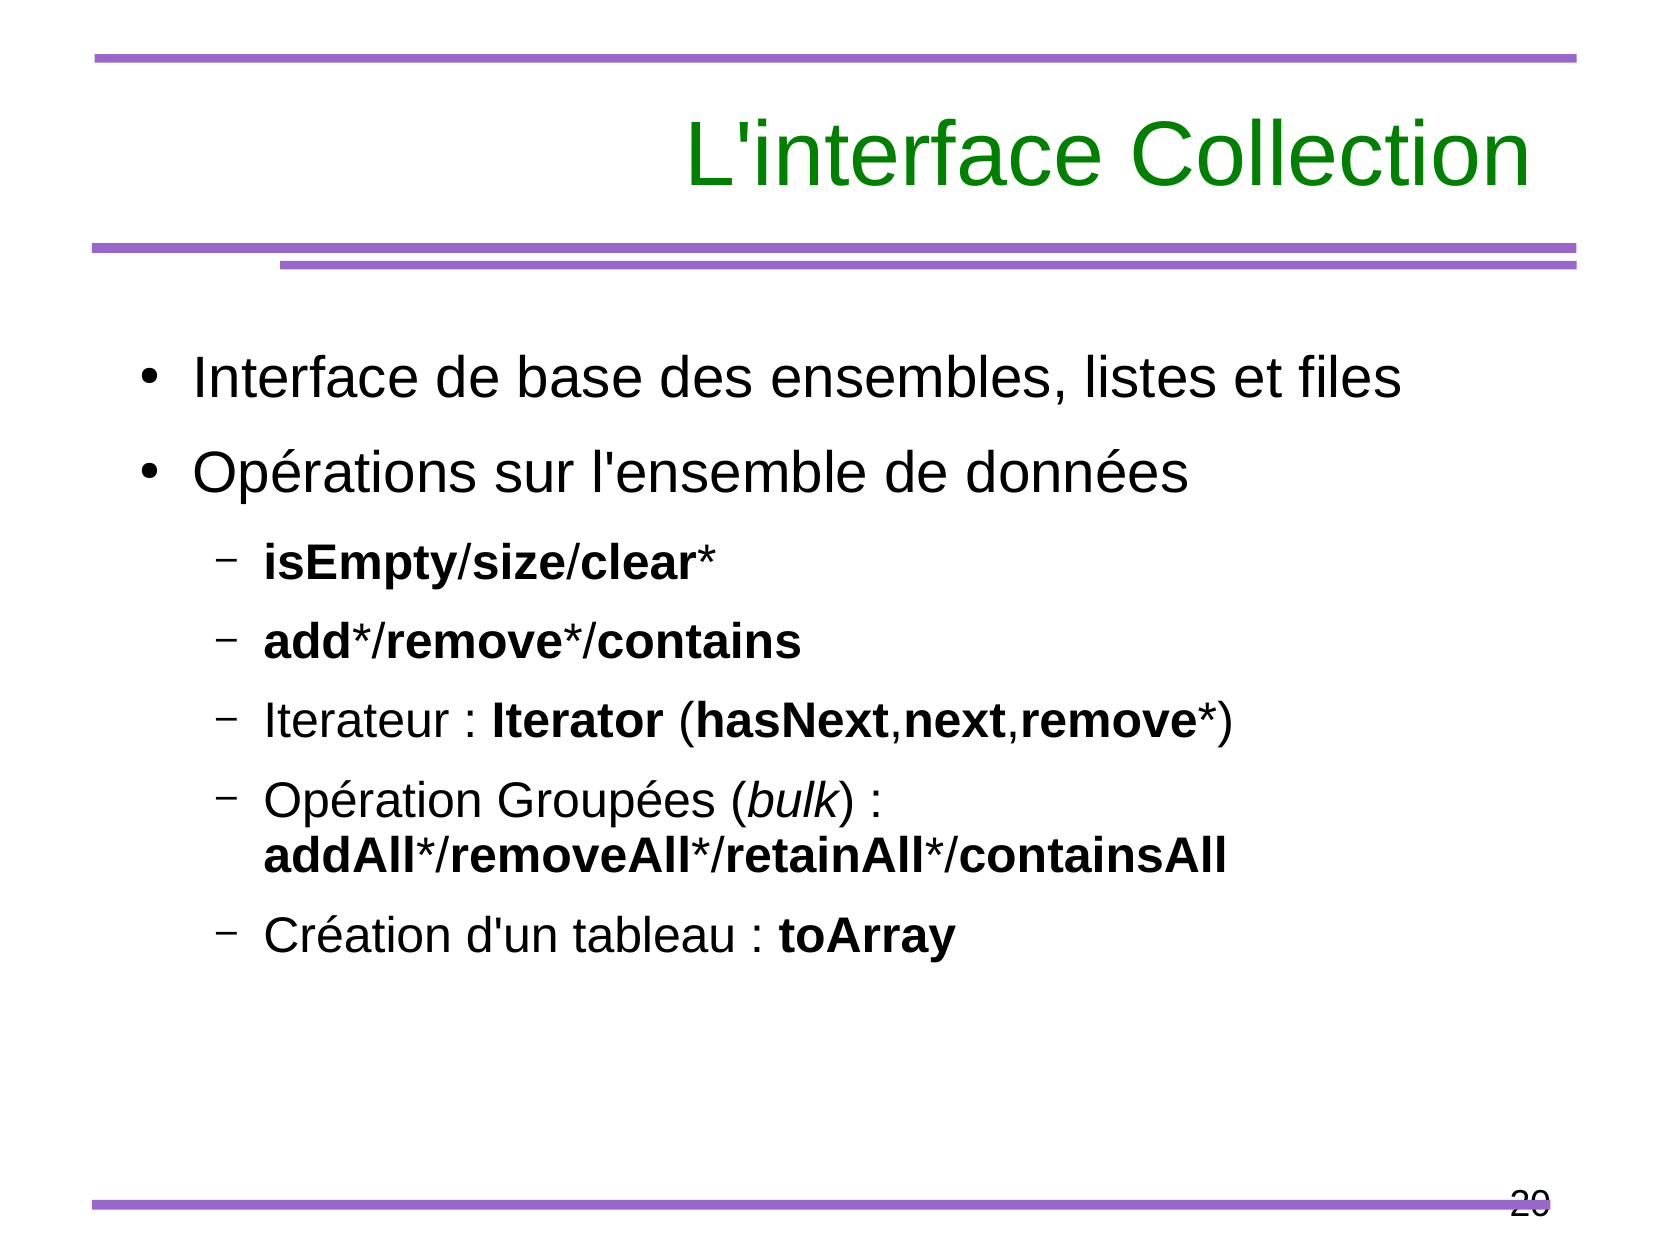

# L'interface Collection
Interface de base des ensembles, listes et files
Opérations sur l'ensemble de données
isEmpty/size/clear*
add*/remove*/contains
Iterateur : Iterator (hasNext,next,remove*)
Opération Groupées (bulk) : addAll*/removeAll*/retainAll*/containsAll
Création d'un tableau : toArray